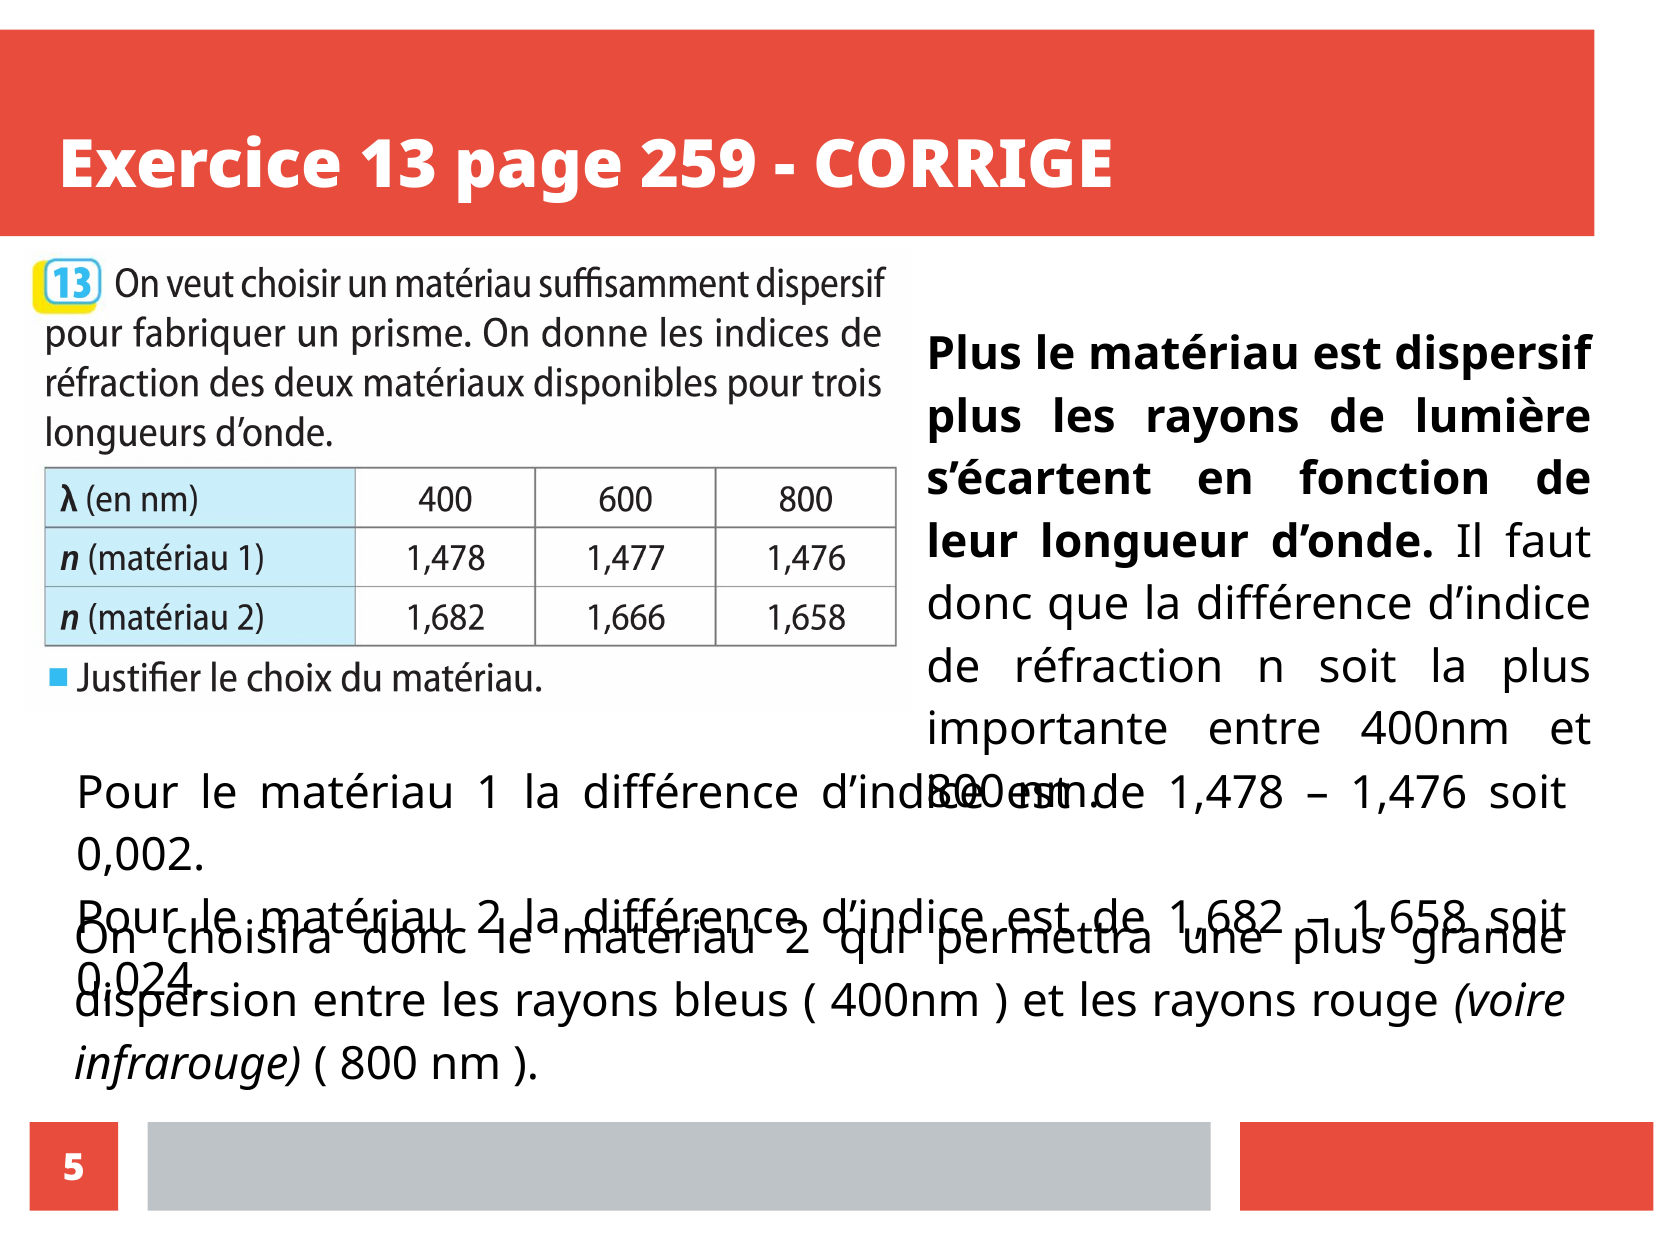

# Exercice 13 page 259 - CORRIGE
Plus le matériau est dispersif plus les rayons de lumière s’écartent en fonction de leur longueur d’onde. Il faut donc que la différence d’indice de réfraction n soit la plus importante entre 400nm et 800 nm.
Pour le matériau 1 la différence d’indice est de 1,478 – 1,476 soit 0,002.
Pour le matériau 2 la différence d’indice est de 1,682 – 1,658 soit 0,024.
On choisira donc le matériau 2 qui permettra une plus grande dispersion entre les rayons bleus ( 400nm ) et les rayons rouge (voire infrarouge) ( 800 nm ).
5